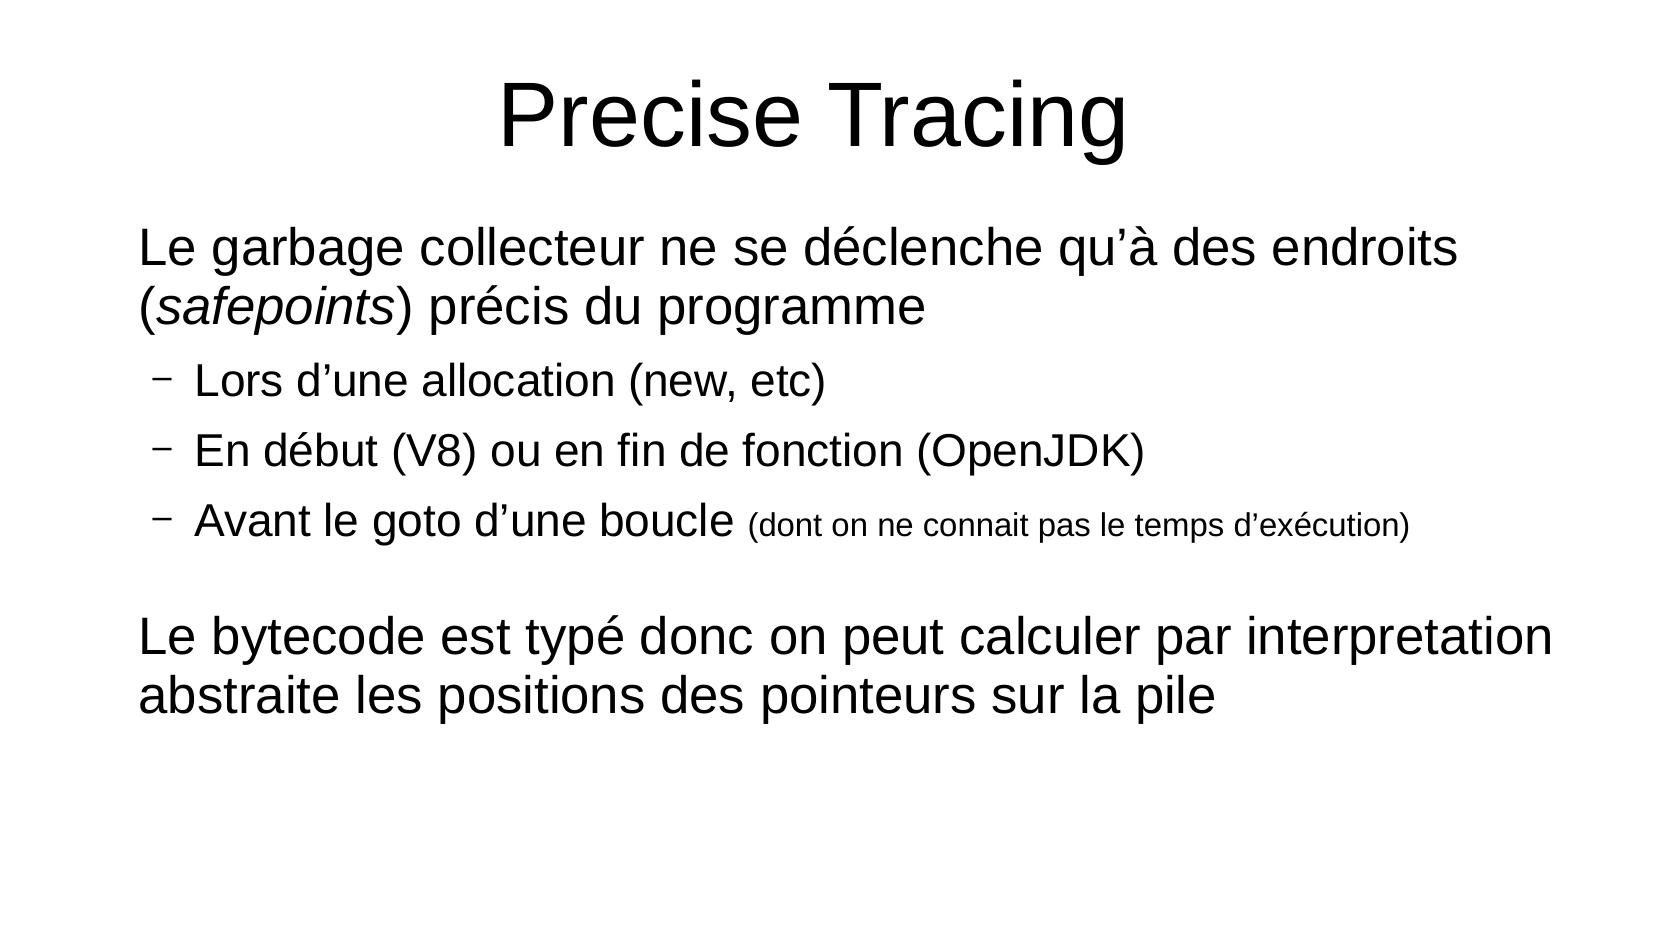

# Precise Tracing
Le garbage collecteur ne se déclenche qu’à des endroits (safepoints) précis du programme
Lors d’une allocation (new, etc)
En début (V8) ou en fin de fonction (OpenJDK)
Avant le goto d’une boucle (dont on ne connait pas le temps d’exécution)
Le bytecode est typé donc on peut calculer par interpretation abstraite les positions des pointeurs sur la pile